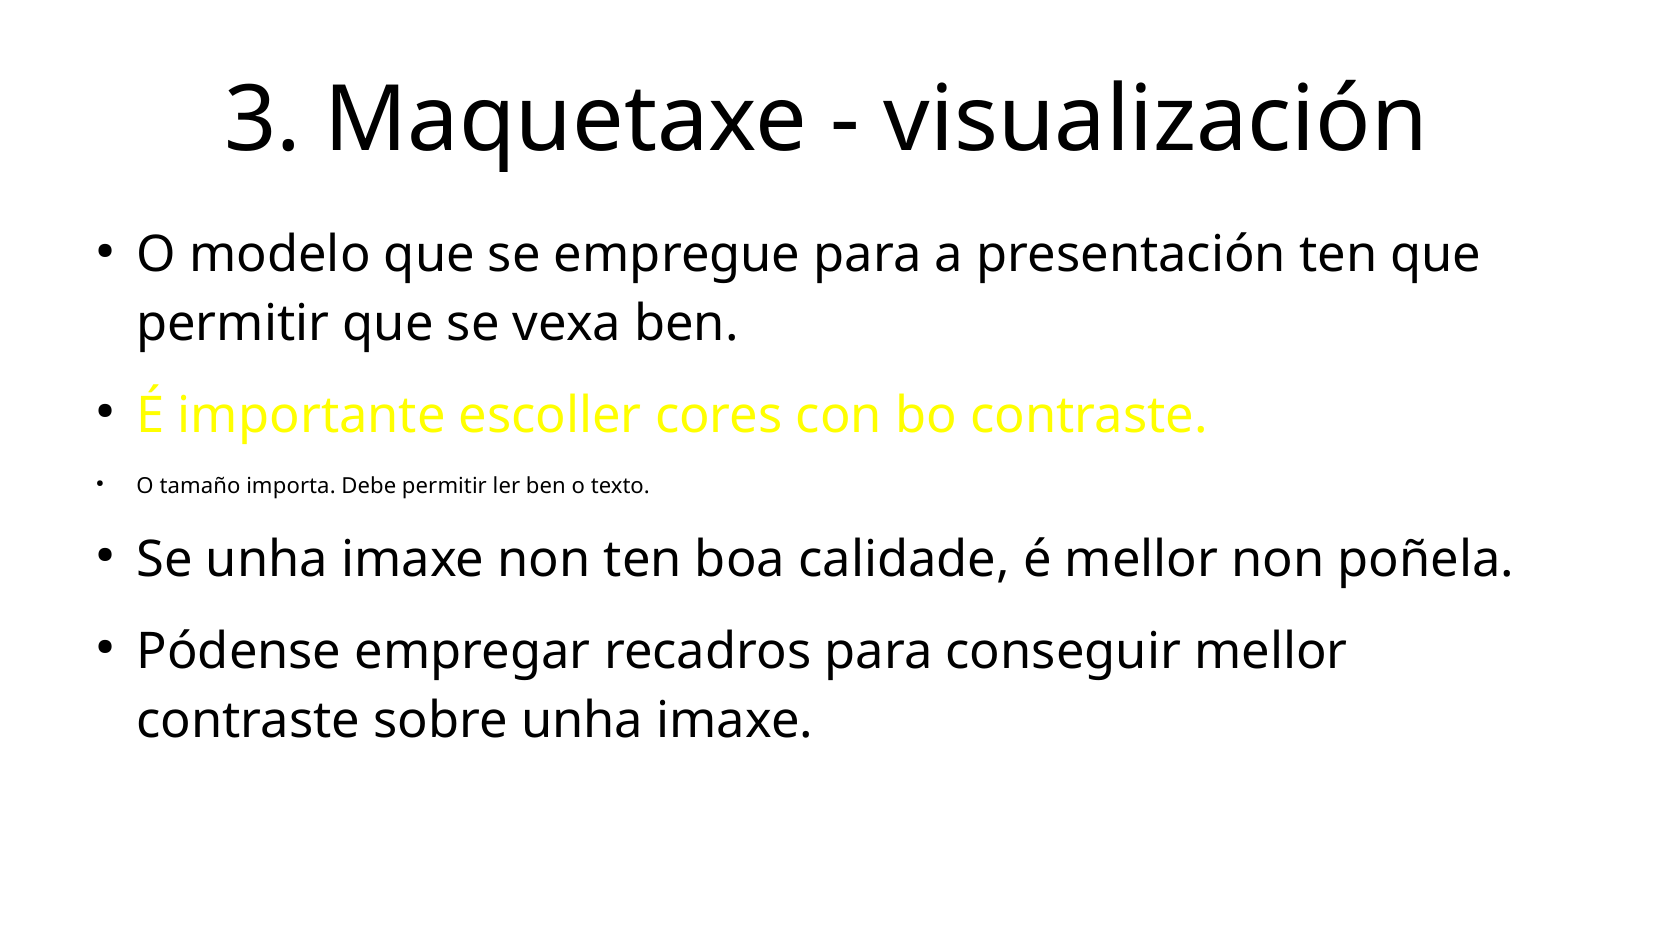

# 3. Maquetaxe - visualización
O modelo que se empregue para a presentación ten que permitir que se vexa ben.
É importante escoller cores con bo contraste.
O tamaño importa. Debe permitir ler ben o texto.
Se unha imaxe non ten boa calidade, é mellor non poñela.
Pódense empregar recadros para conseguir mellor contraste sobre unha imaxe.